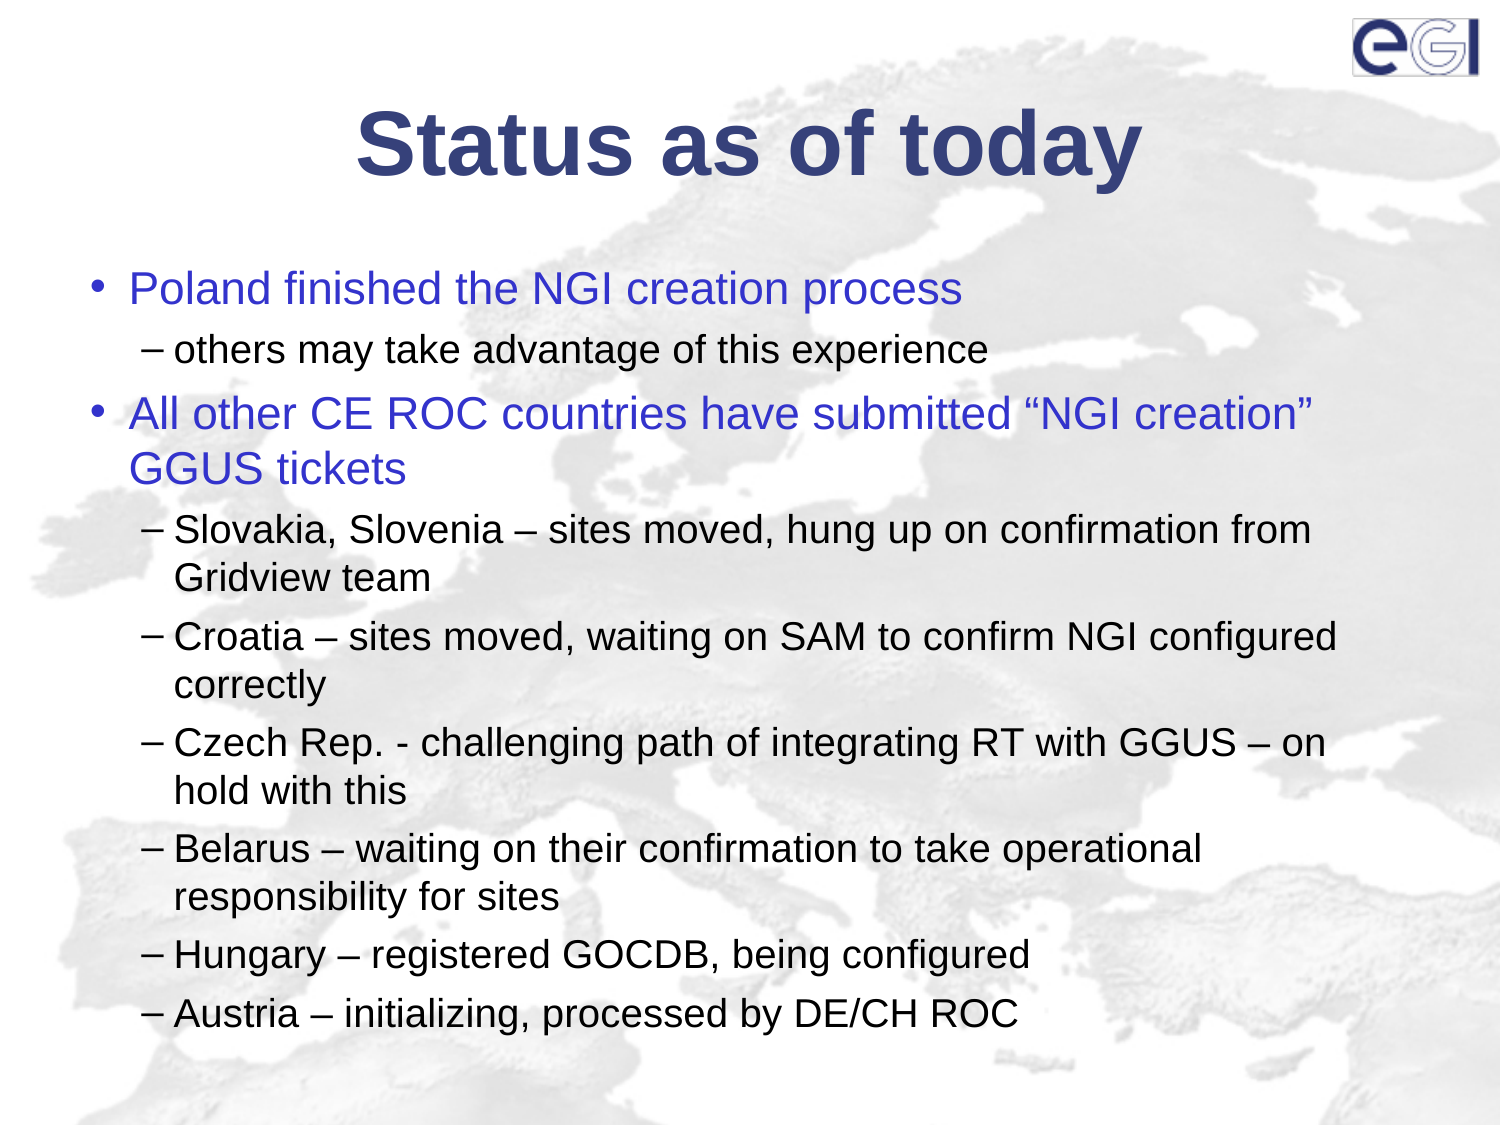

# Status as of today
Poland finished the NGI creation process
others may take advantage of this experience
All other CE ROC countries have submitted “NGI creation” GGUS tickets
Slovakia, Slovenia – sites moved, hung up on confirmation from Gridview team
Croatia – sites moved, waiting on SAM to confirm NGI configured correctly
Czech Rep. - challenging path of integrating RT with GGUS – on hold with this
Belarus – waiting on their confirmation to take operational responsibility for sites
Hungary – registered GOCDB, being configured
Austria – initializing, processed by DE/CH ROC